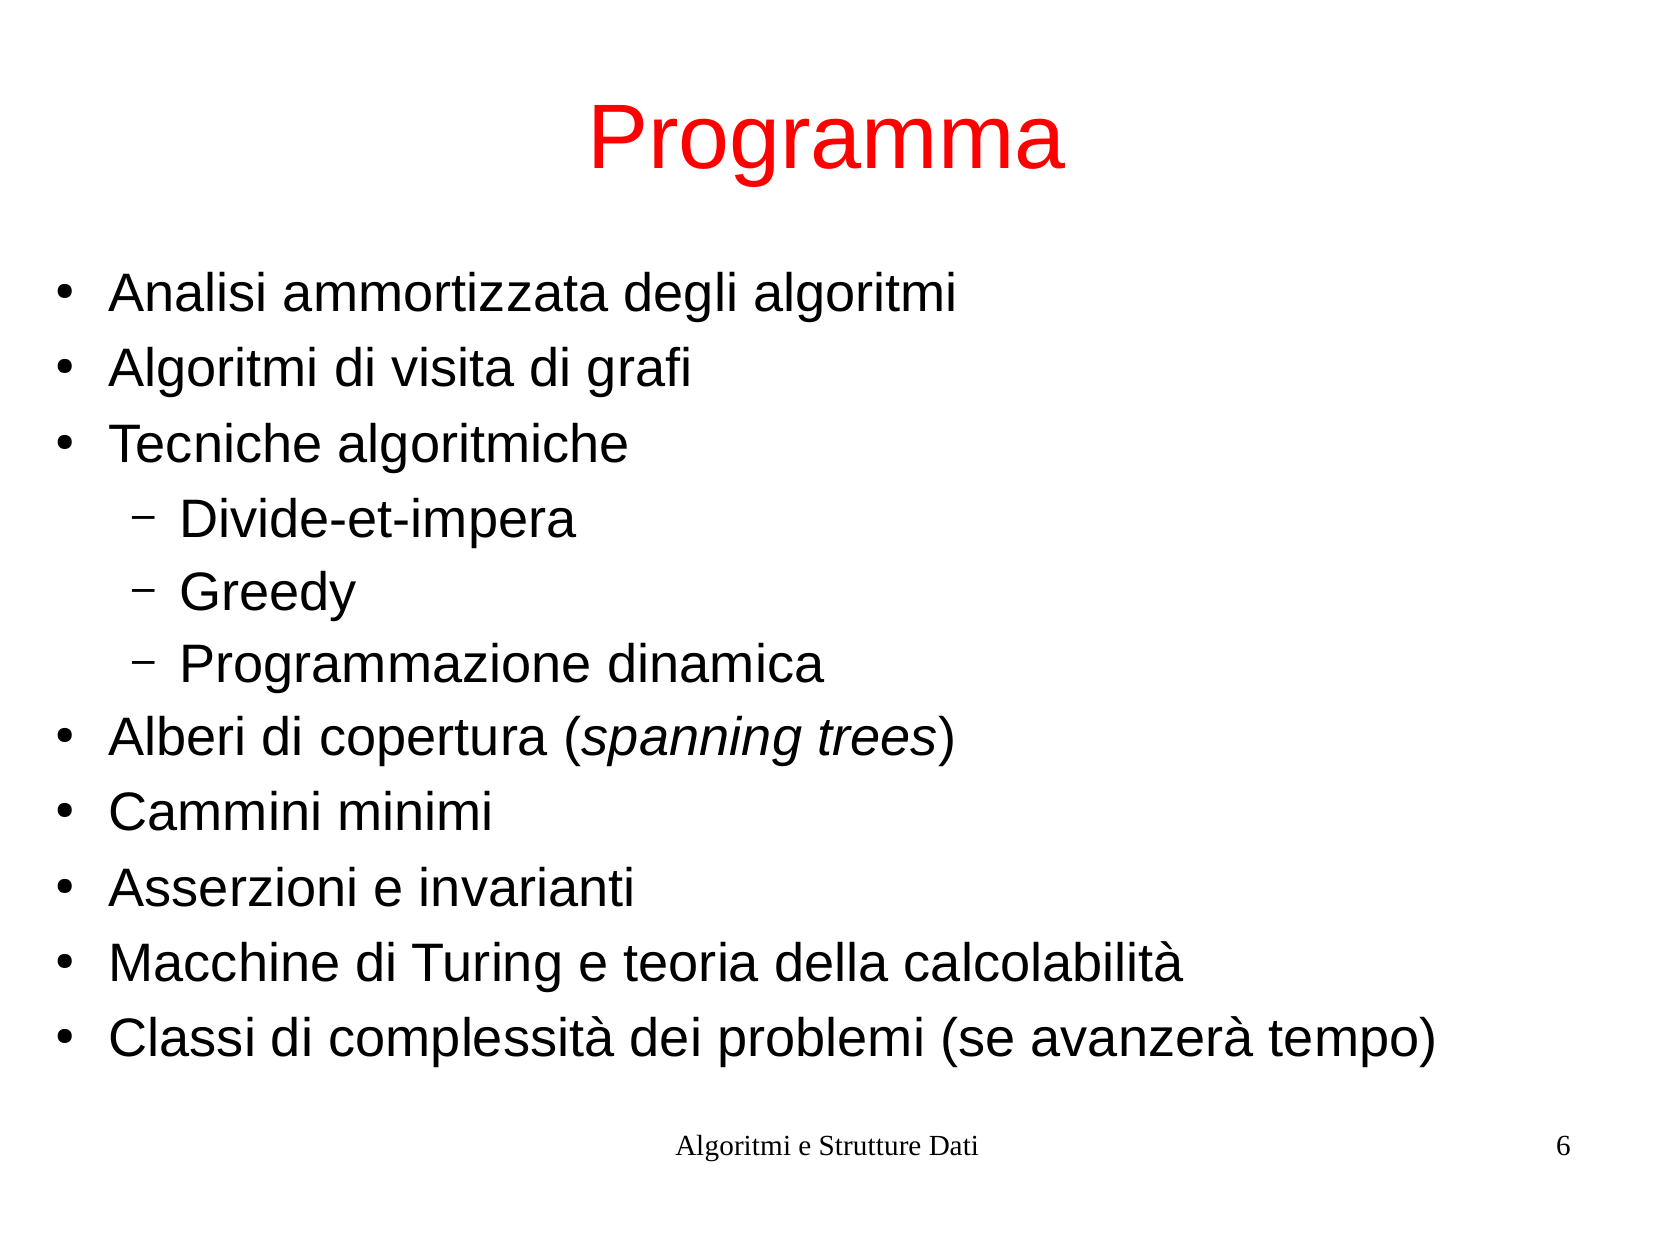

# Programma
Analisi ammortizzata degli algoritmi
Algoritmi di visita di grafi
Tecniche algoritmiche
Divide-et-impera
Greedy
Programmazione dinamica
Alberi di copertura (spanning trees)
Cammini minimi
Asserzioni e invarianti
Macchine di Turing e teoria della calcolabilità
Classi di complessità dei problemi (se avanzerà tempo)
Algoritmi e Strutture Dati
6